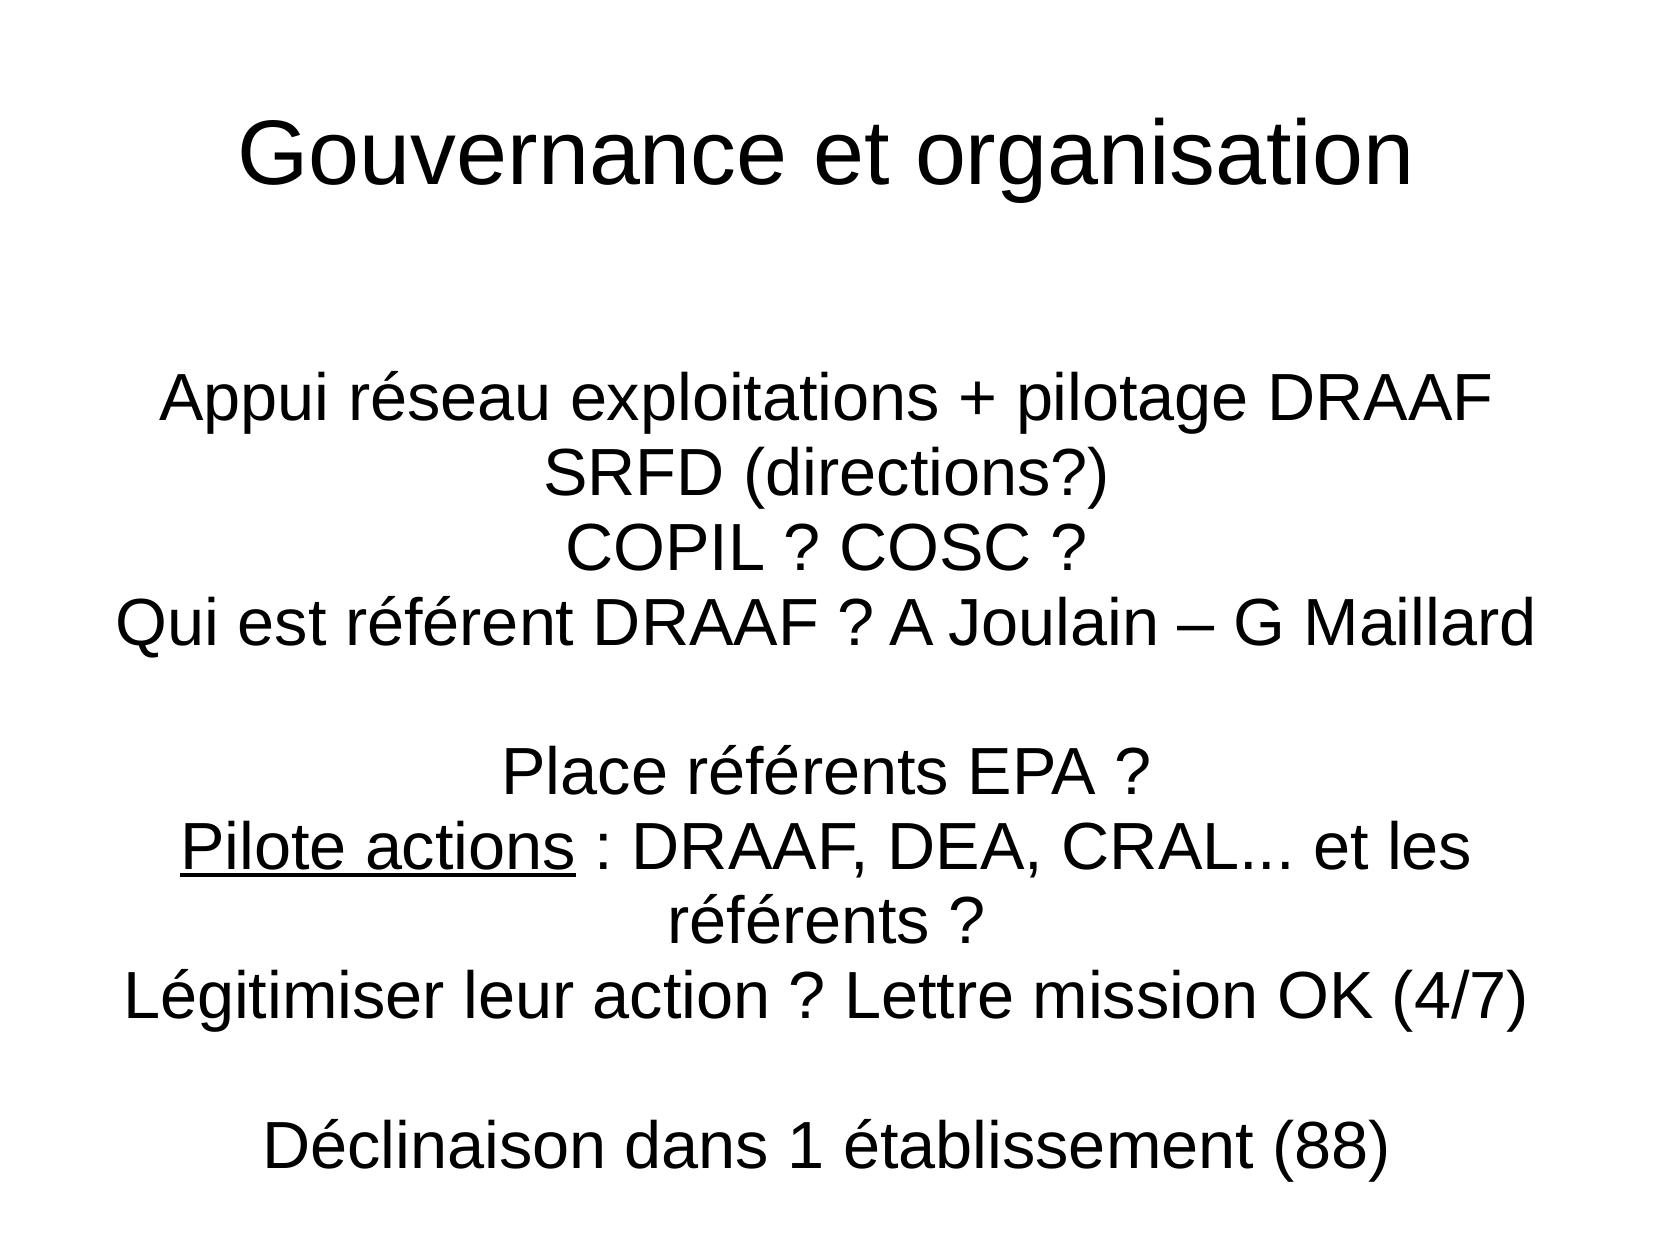

# Gouvernance et organisation
Appui réseau exploitations + pilotage DRAAF SRFD (directions?)
COPIL ? COSC ?
Qui est référent DRAAF ? A Joulain – G Maillard
Place référents EPA ?
Pilote actions : DRAAF, DEA, CRAL... et les référents ?
Légitimiser leur action ? Lettre mission OK (4/7)
Déclinaison dans 1 établissement (88)